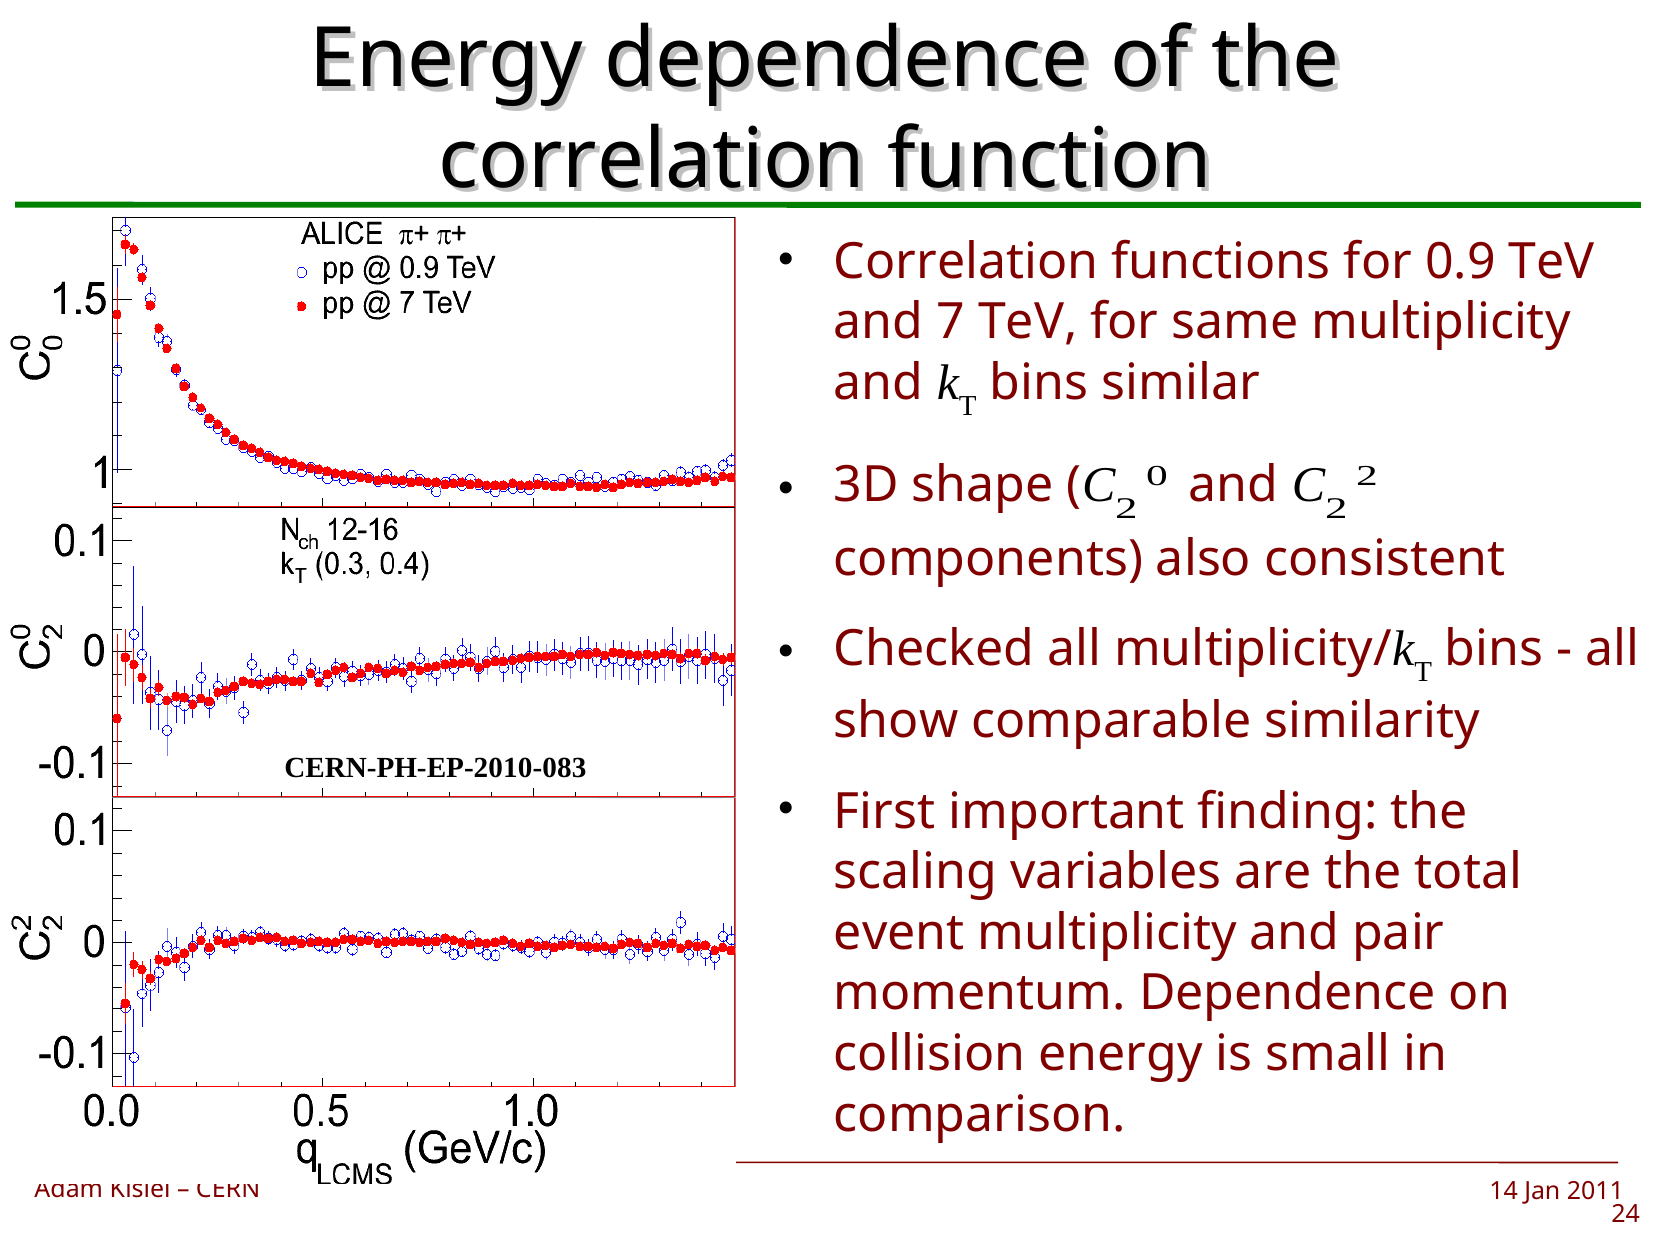

# Energy dependence of the correlation function
Correlation functions for 0.9 TeV and 7 TeV, for same multiplicity and kT bins similar
3D shape (C20 and C22 components) also consistent
Checked all multiplicity/kT bins - all show comparable similarity
First important finding: the scaling variables are the total event multiplicity and pair momentum. Dependence on collision energy is small in comparison.
CERN-PH-EP-2010-083